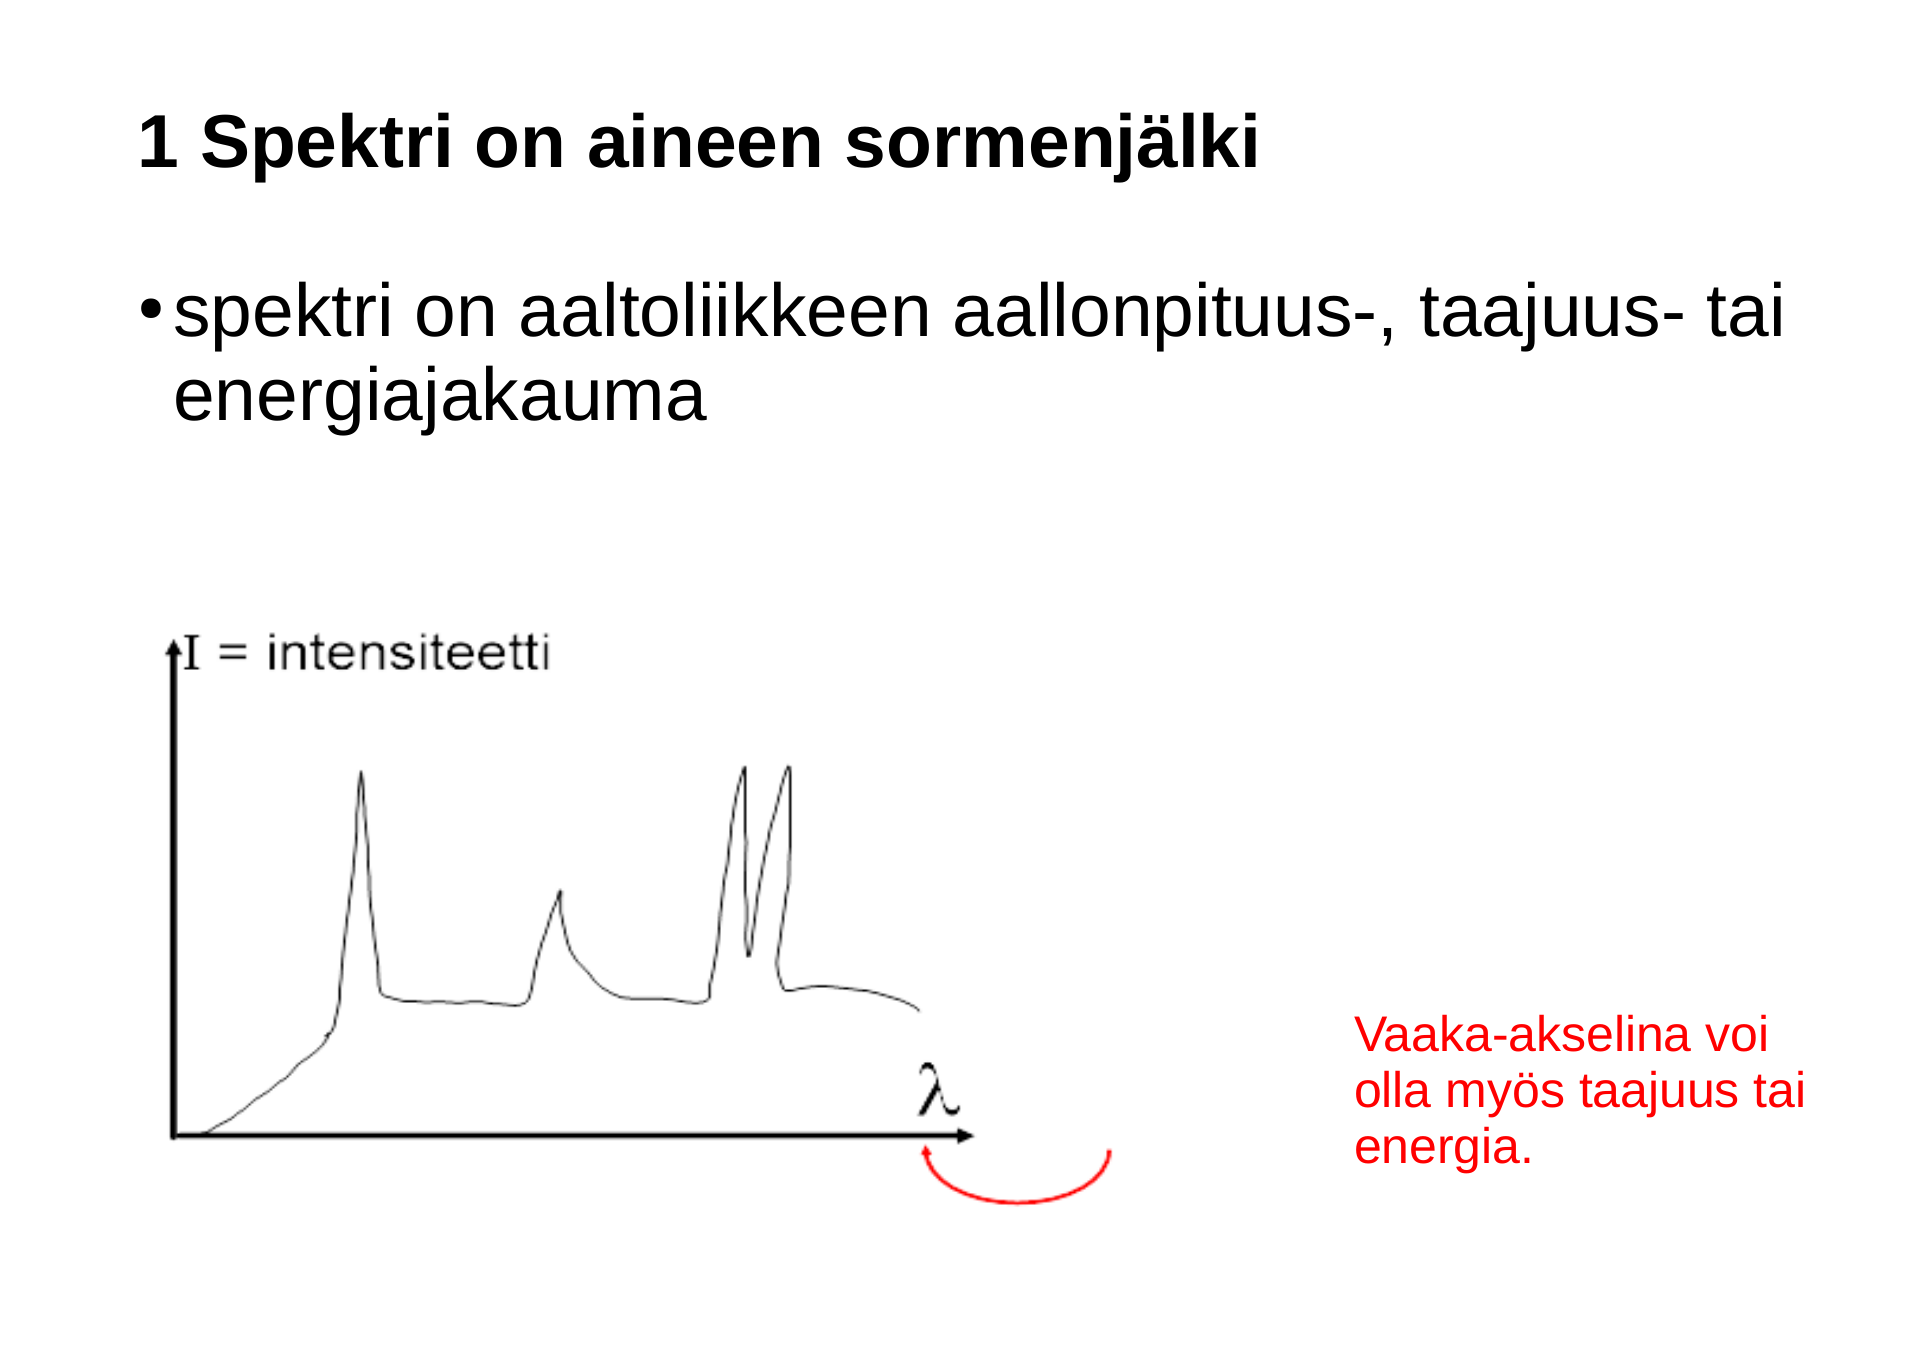

1 Spektri on aineen sormenjälki
spektri on aaltoliikkeen aallonpituus-, taajuus- tai energiajakauma
Vaaka-akselina voi olla myös taajuus tai energia.